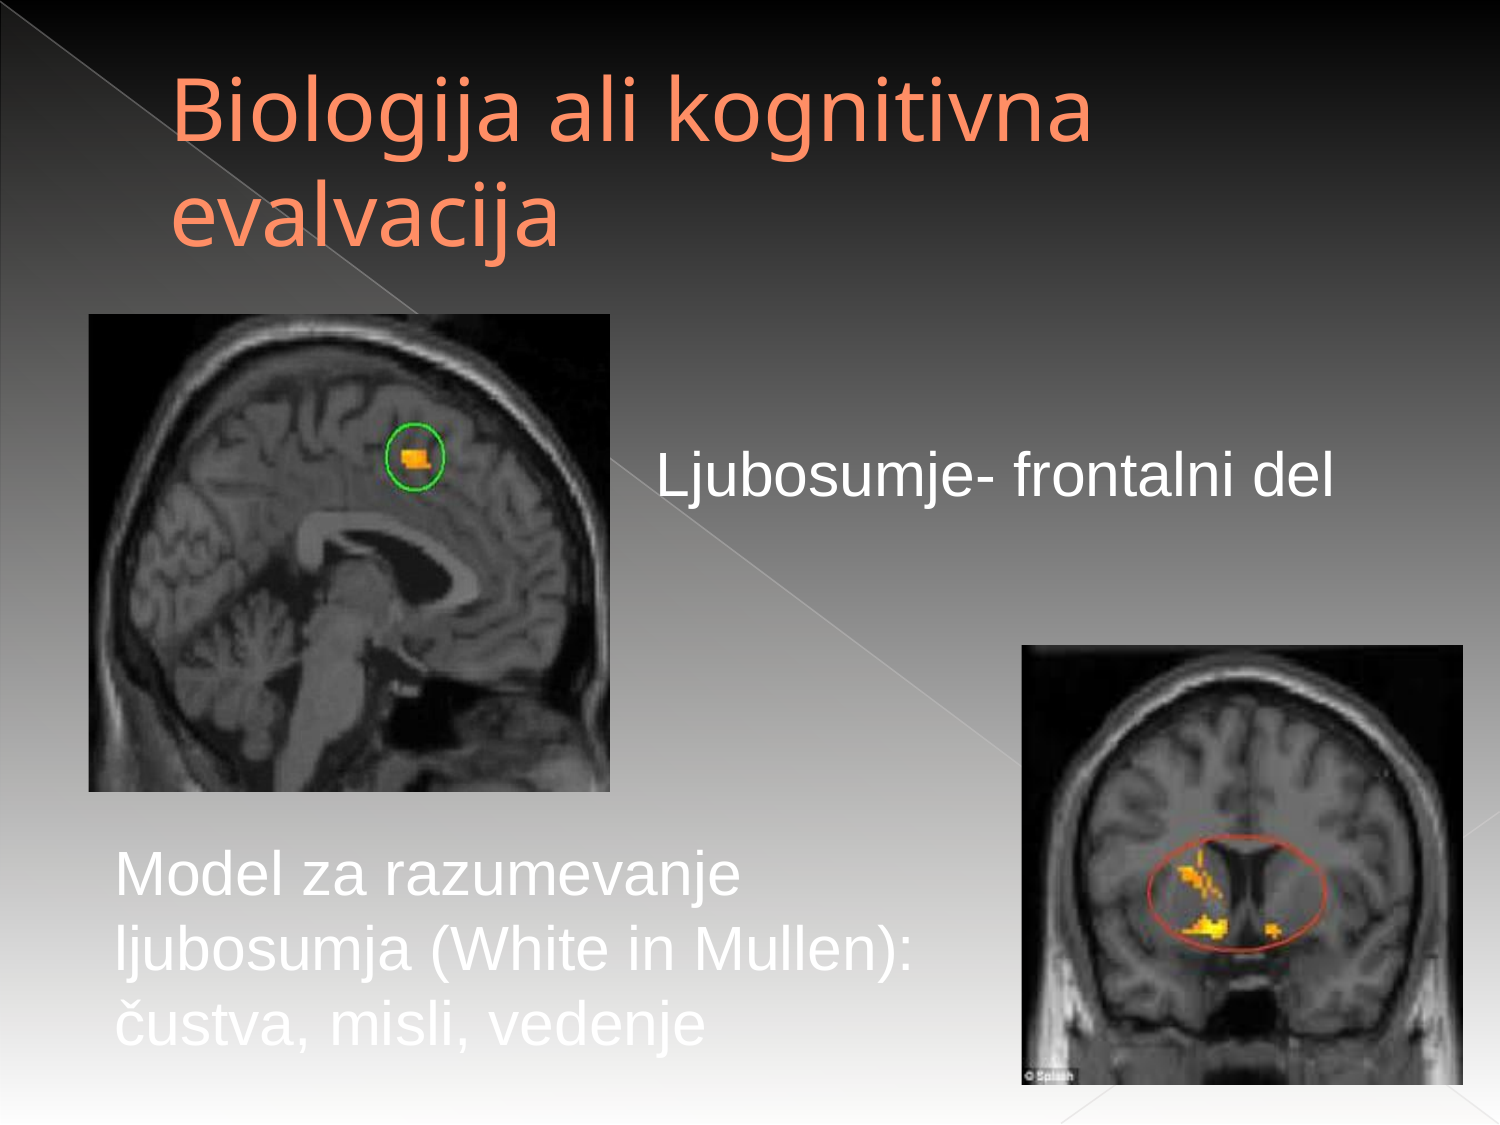

# Biologija ali kognitivna evalvacija
Ljubosumje- frontalni del
Model za razumevanje ljubosumja (White in Mullen): čustva, misli, vedenje